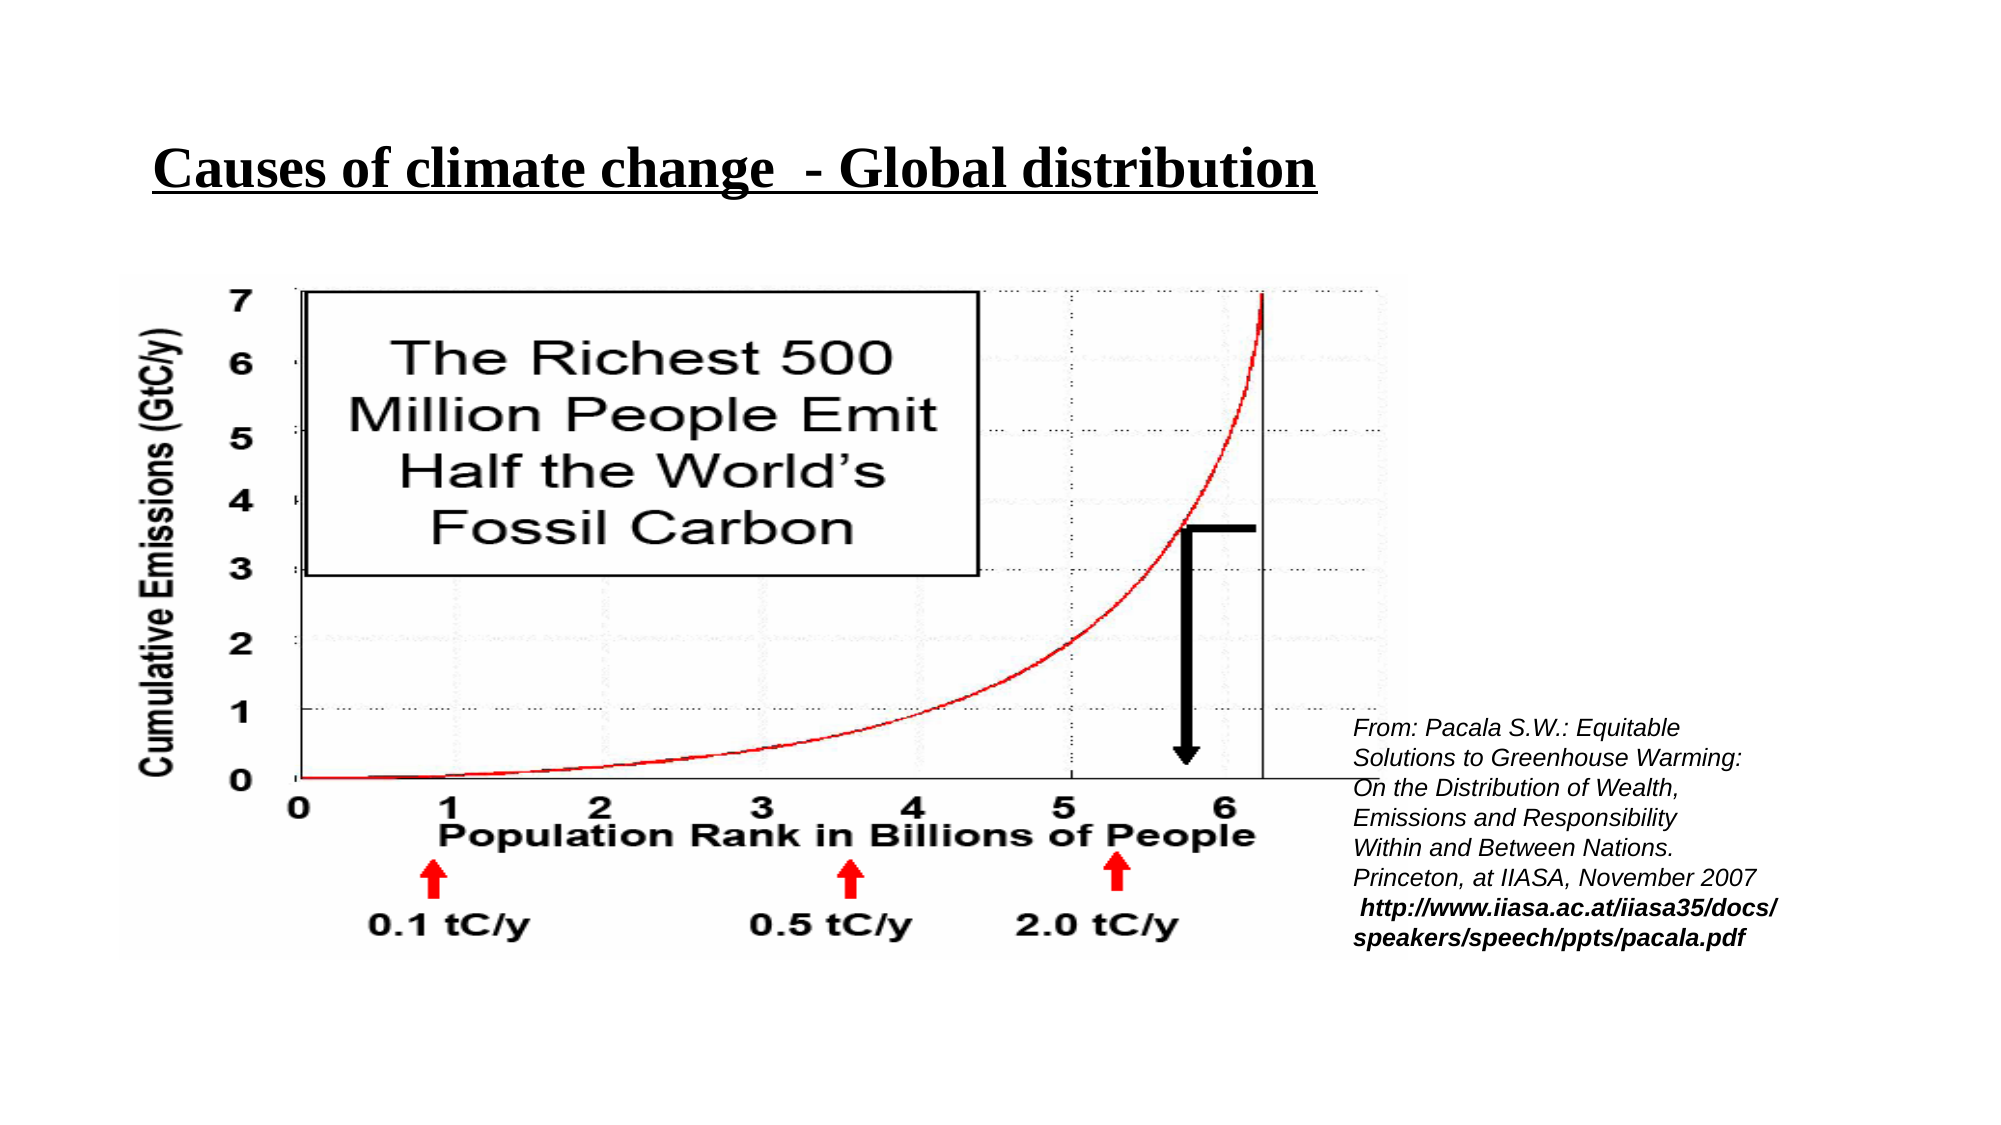

# Causes of climate change - Global distribution
From: Pacala S.W.: Equitable
Solutions to Greenhouse Warming:
On the Distribution of Wealth,
Emissions and Responsibility
Within and Between Nations.
Princeton, at IIASA, November 2007
 http://www.iiasa.ac.at/iiasa35/docs/
speakers/speech/ppts/pacala.pdf